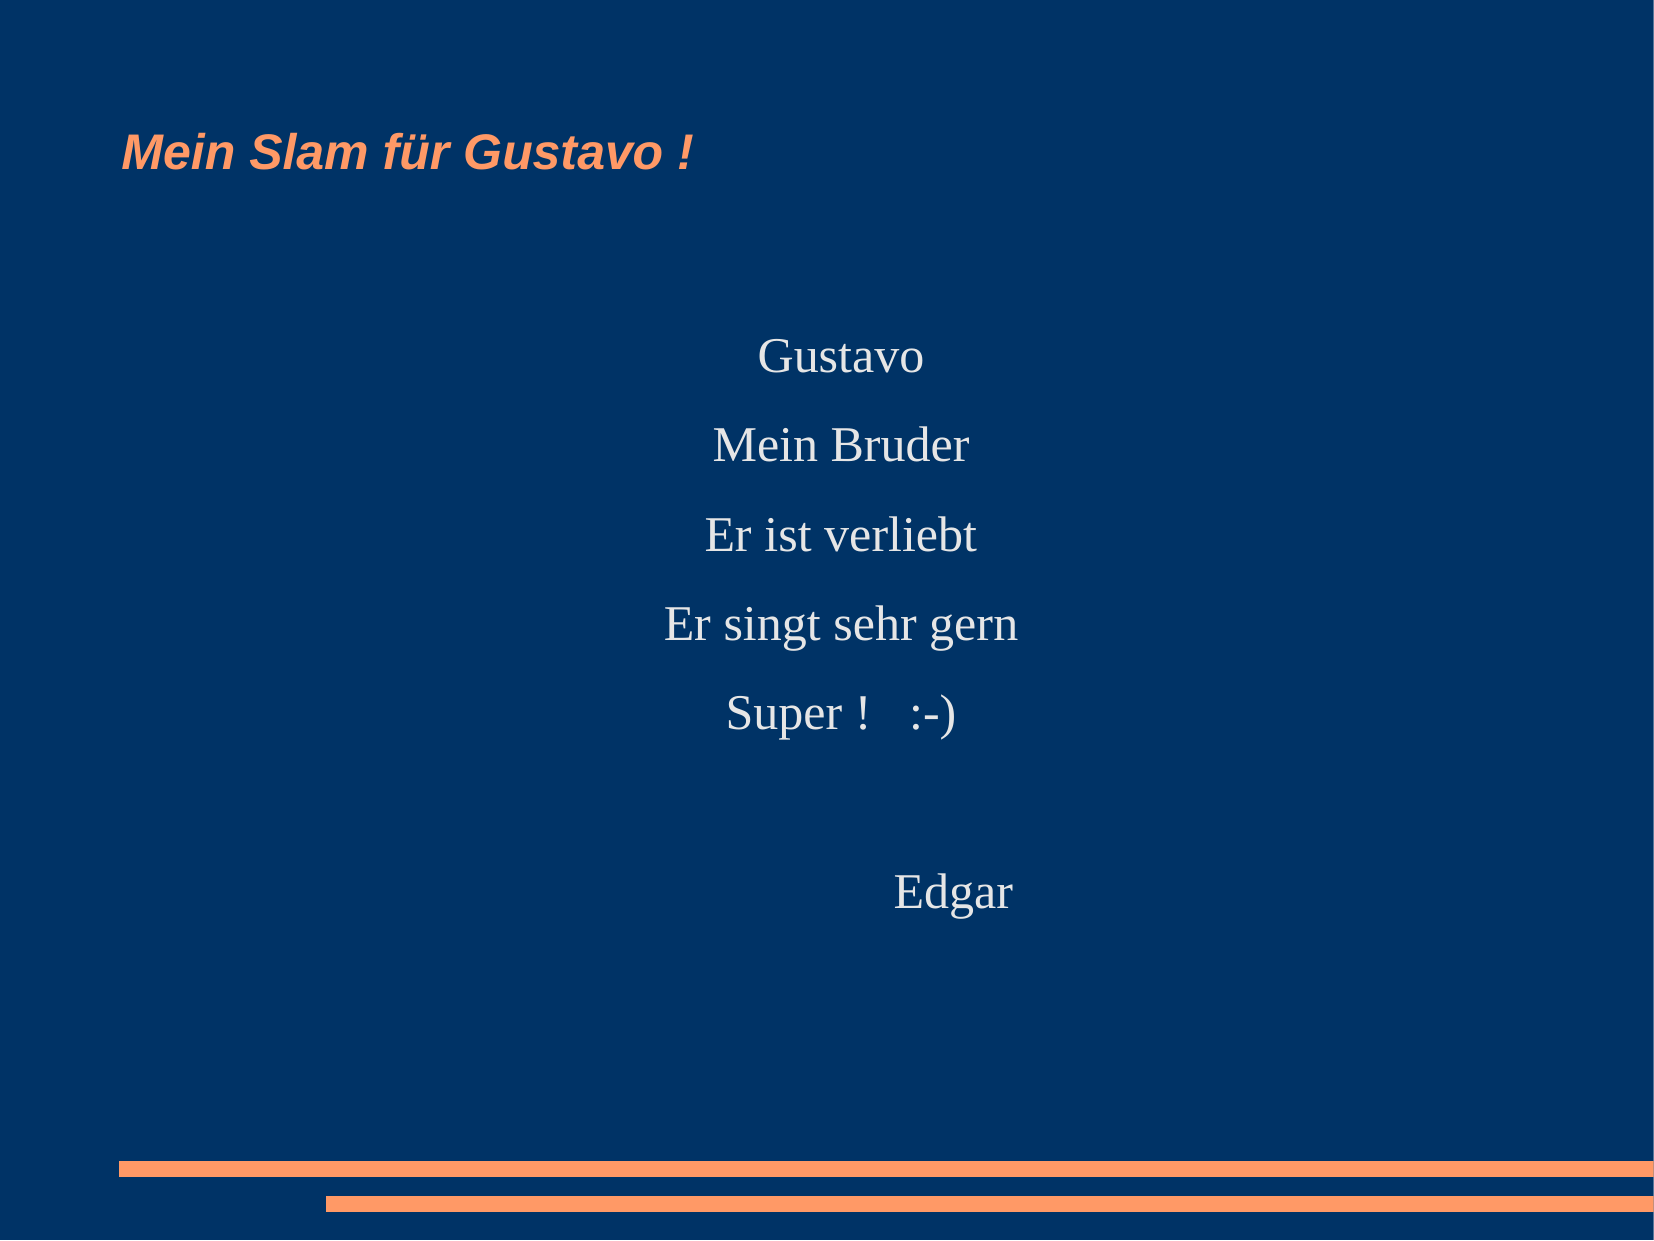

# Mein Slam für Gustavo !
Gustavo
Mein Bruder
Er ist verliebt
Er singt sehr gern
Super ! :-)
			Edgar